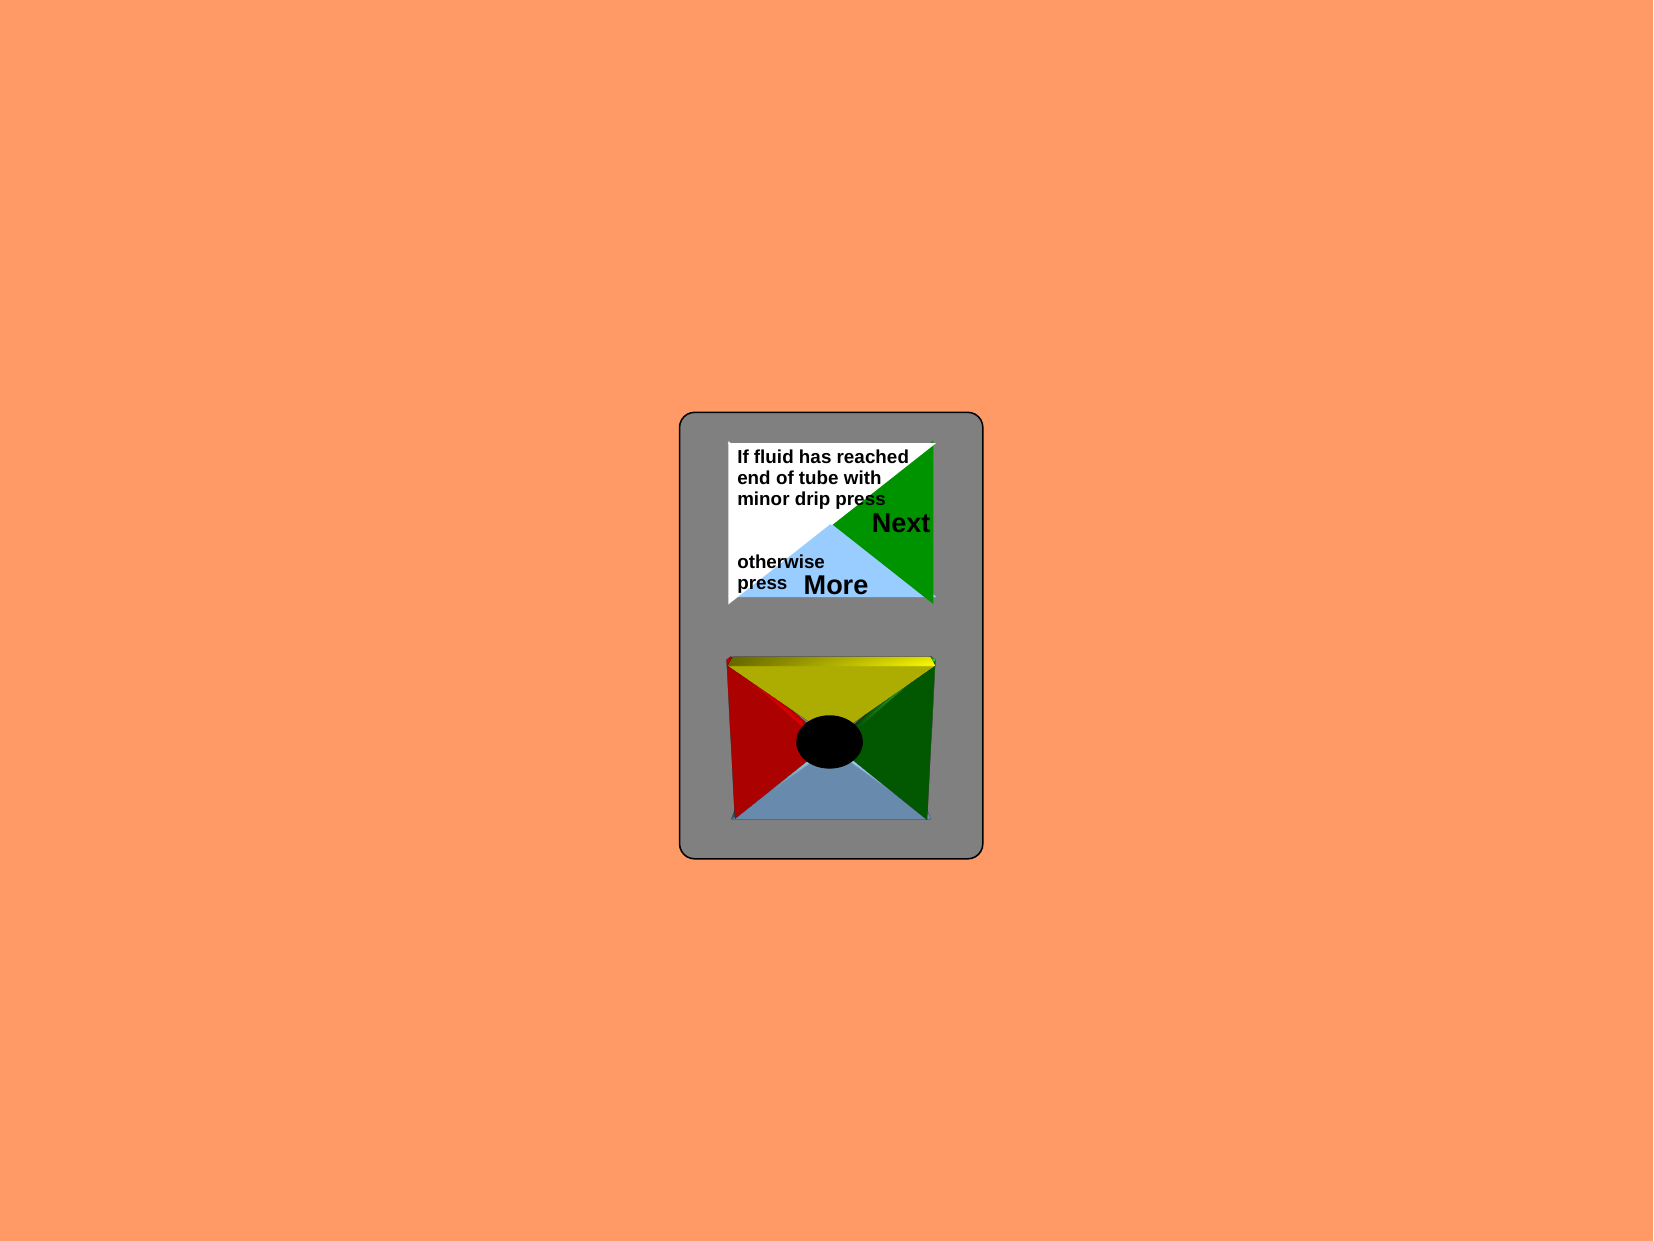

If fluid has reached end of tube with minor drip press
otherwise
press
Next
More